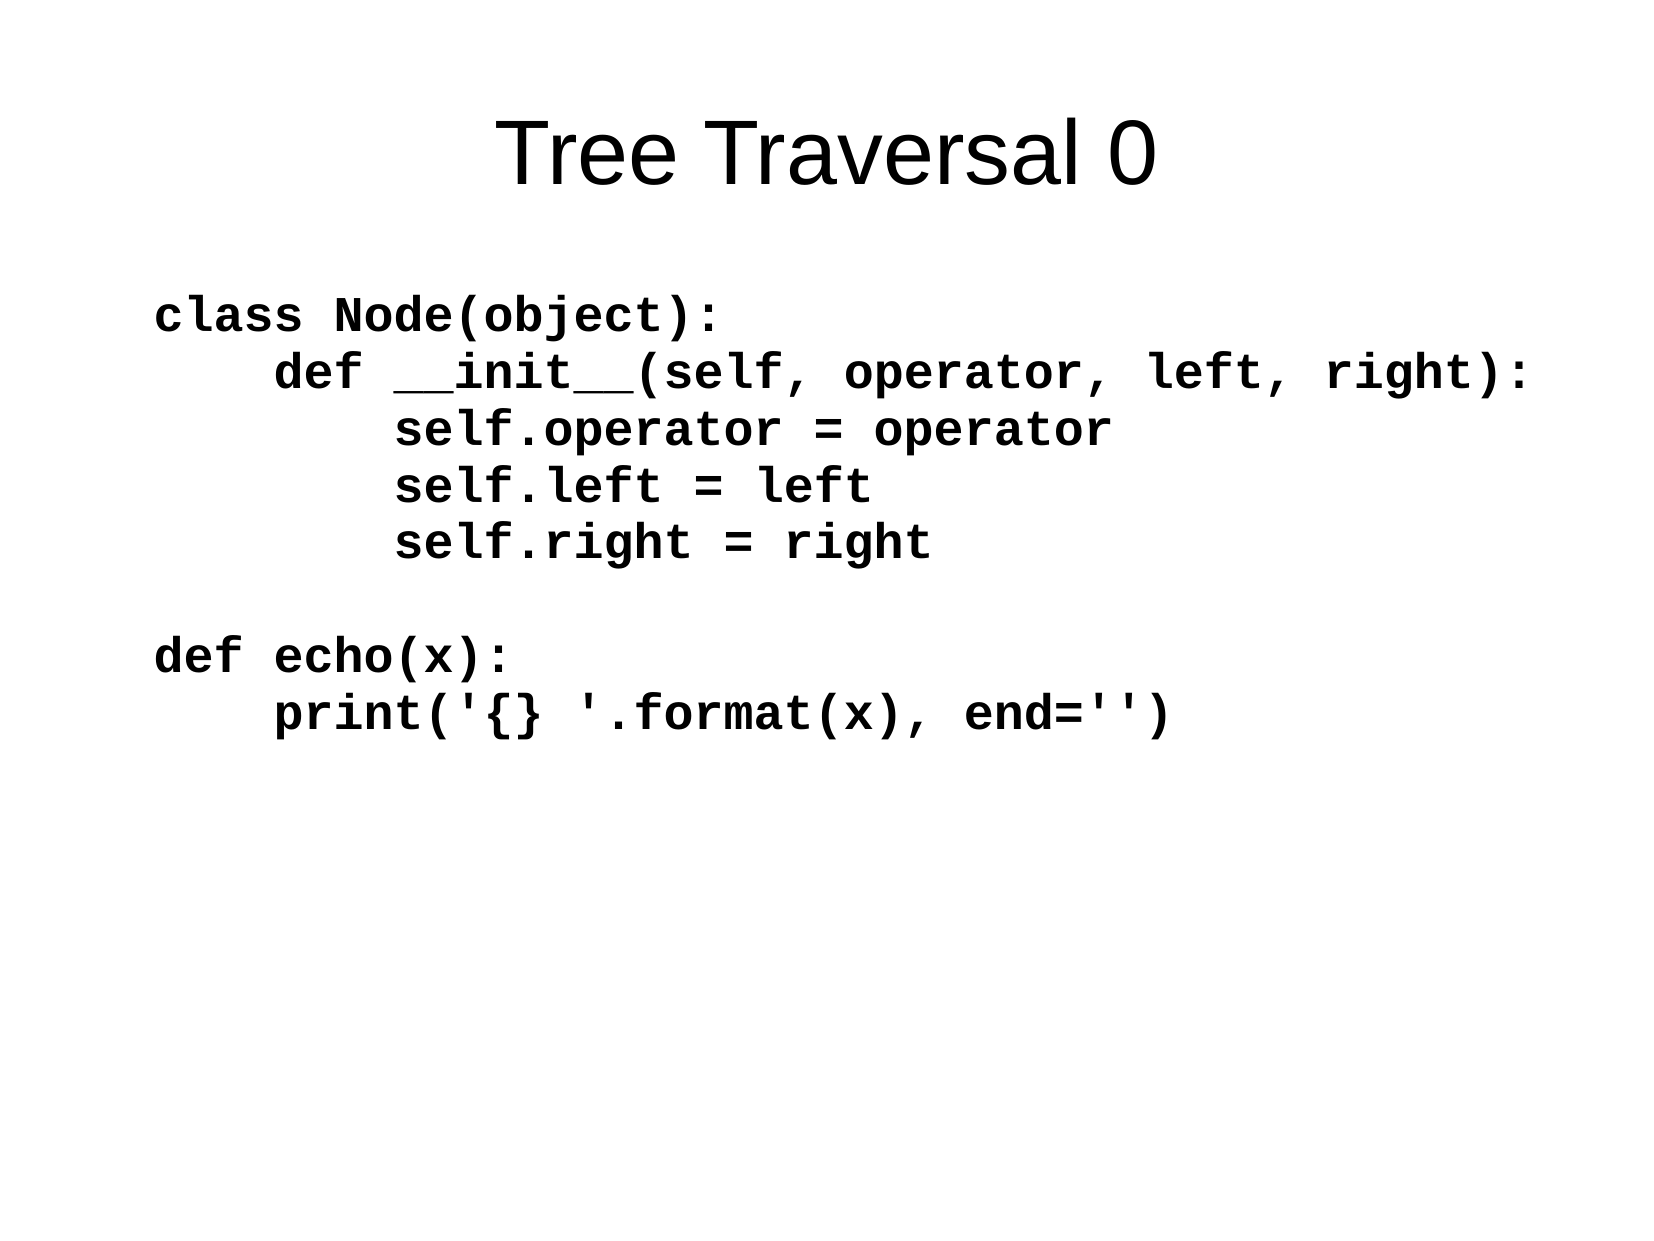

# Tree Traversal 0
class Node(object):
 def __init__(self, operator, left, right):
 self.operator = operator
 self.left = left
 self.right = right
def echo(x):
 print('{} '.format(x), end='')